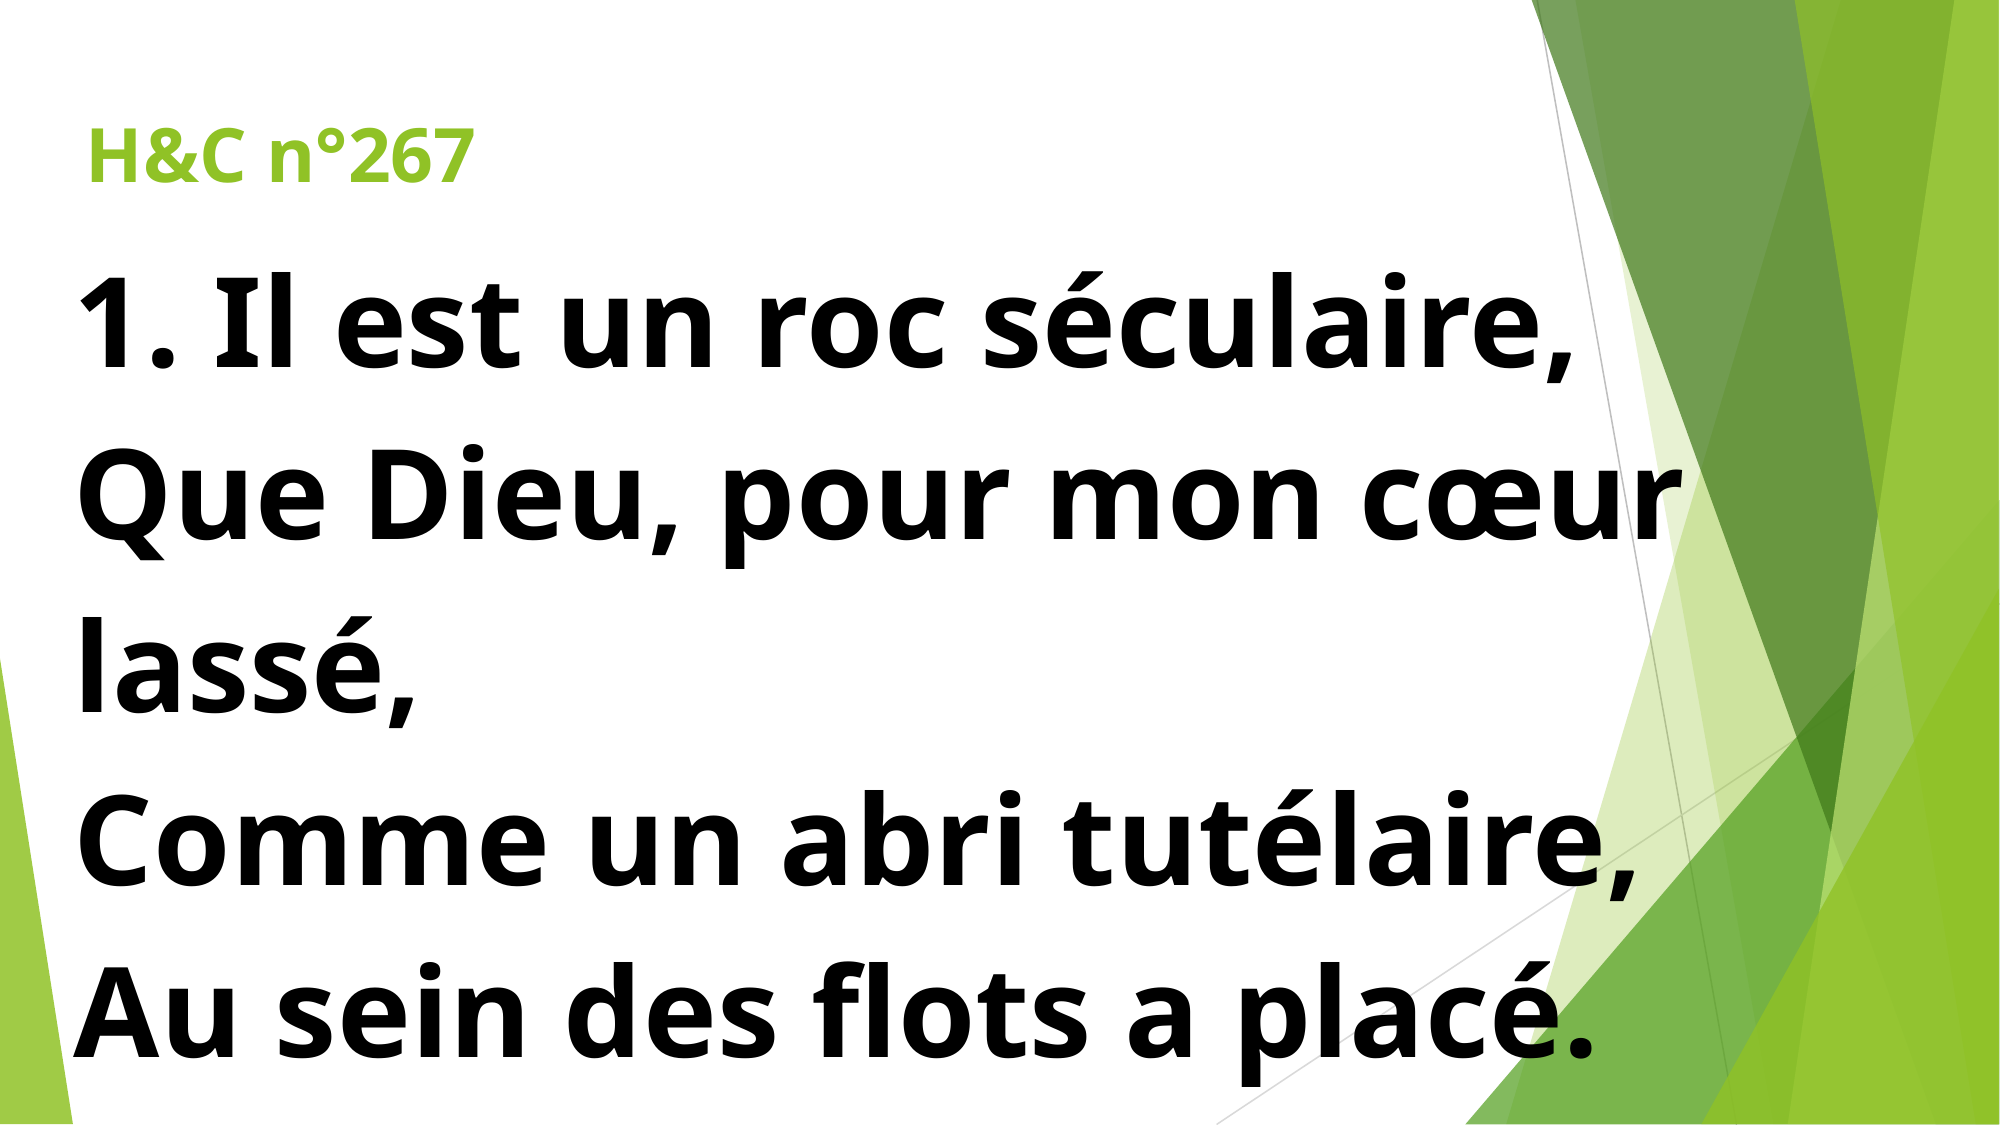

H&C n°267
1. Il est un roc séculaire,
Que Dieu, pour mon cœur lassé,
Comme un abri tutélaire,
Au sein des flots a placé.